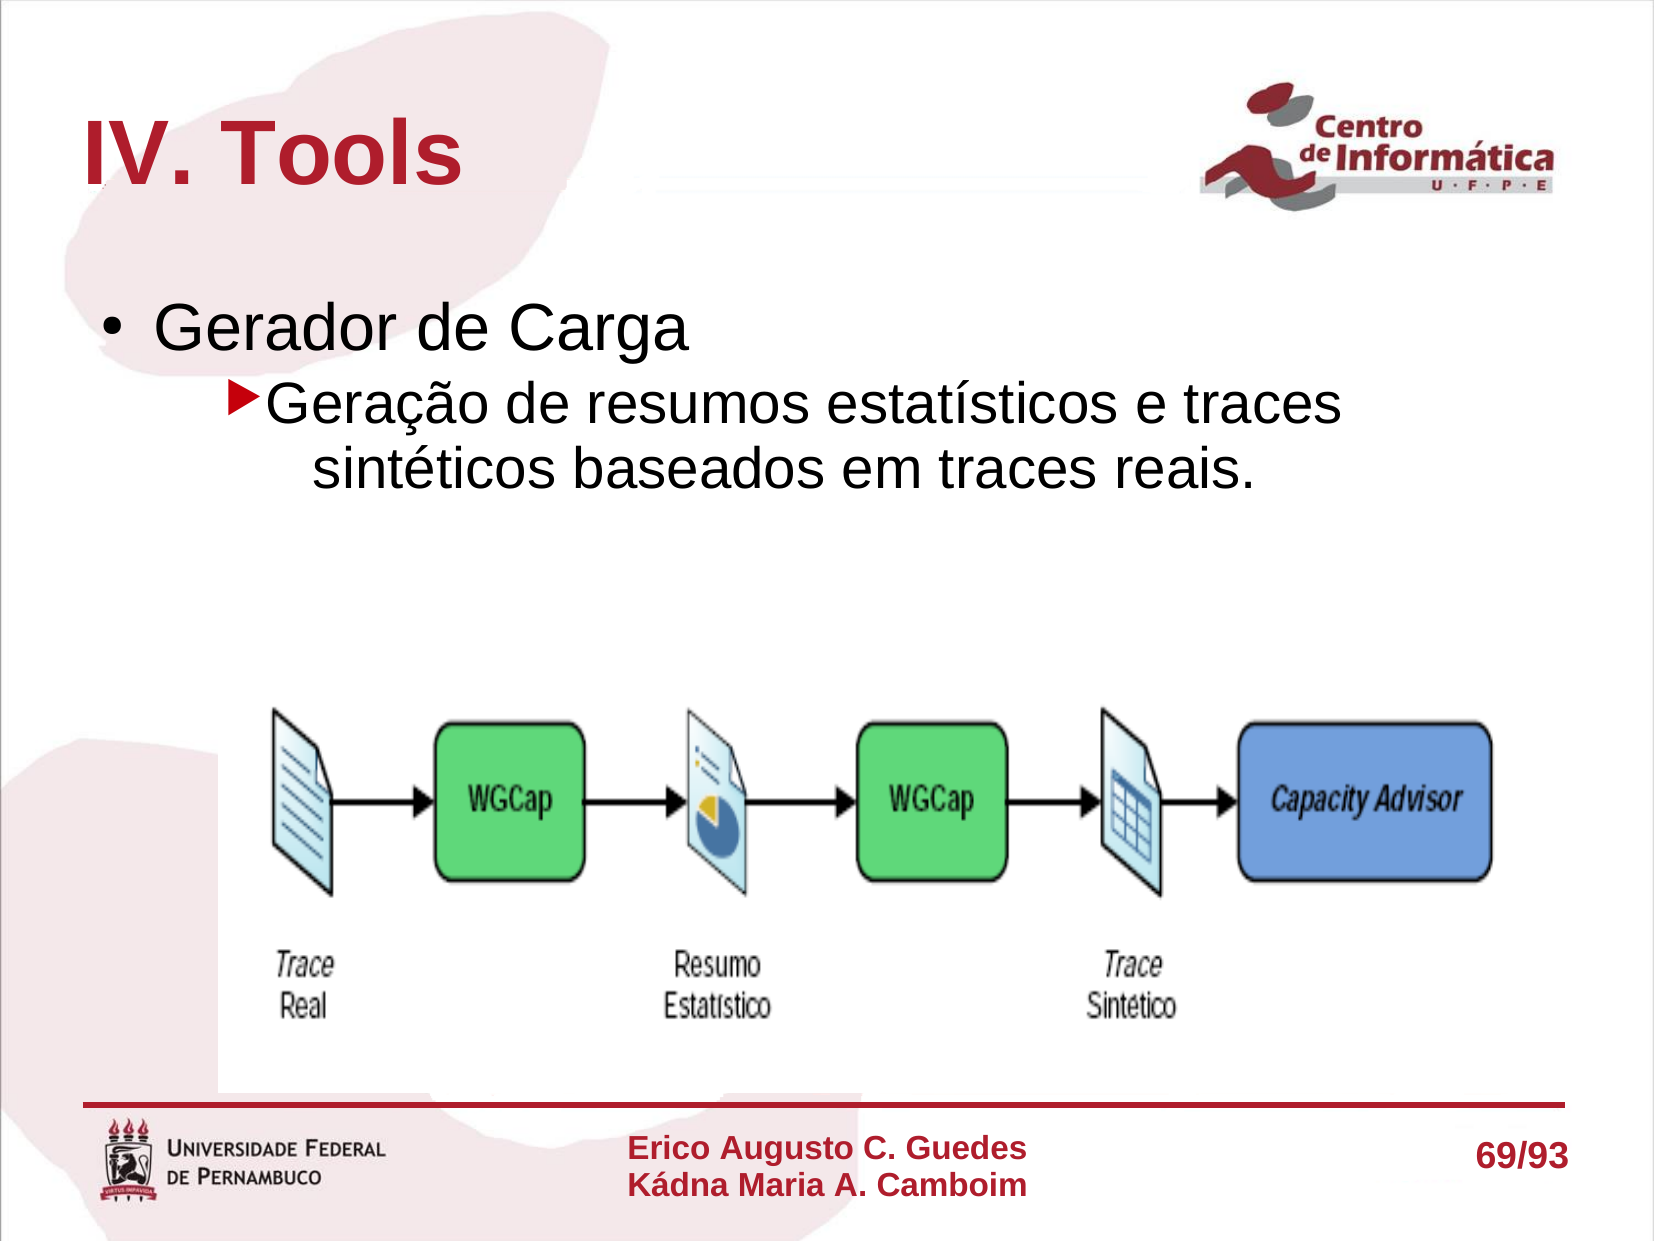

# IV. Tools
Gerador de Carga
Geração de resumos estatísticos e traces sintéticos baseados em traces reais.